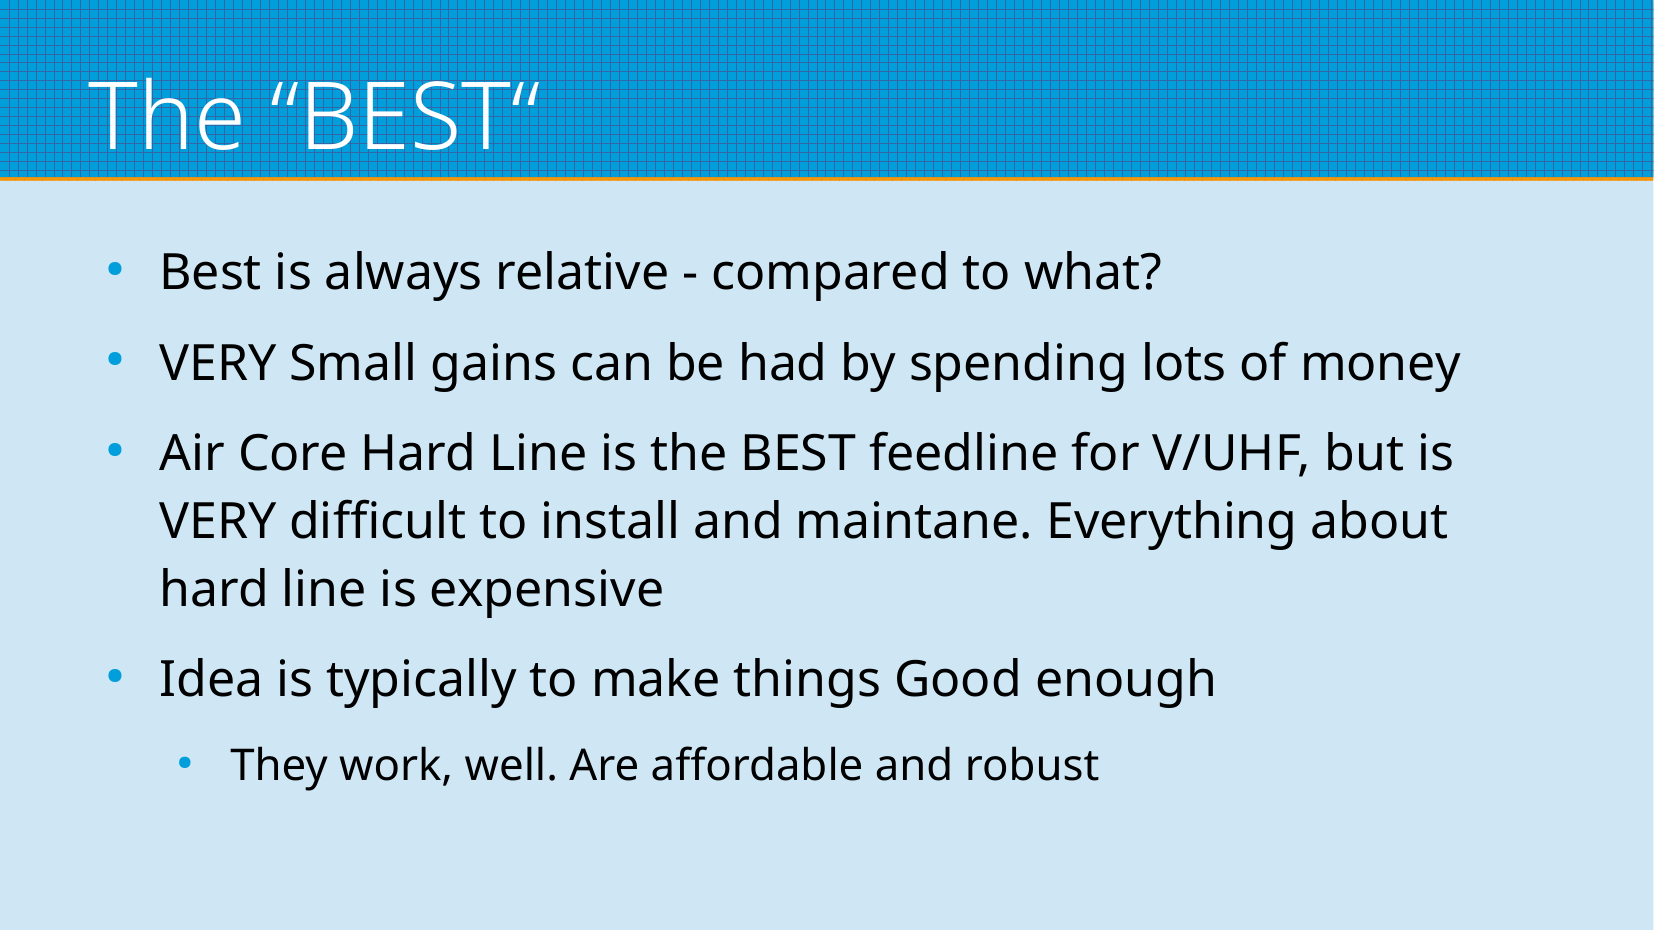

# The “BEST“
Best is always relative - compared to what?
VERY Small gains can be had by spending lots of money
Air Core Hard Line is the BEST feedline for V/UHF, but is VERY difficult to install and maintane. Everything about hard line is expensive
Idea is typically to make things Good enough
They work, well. Are affordable and robust